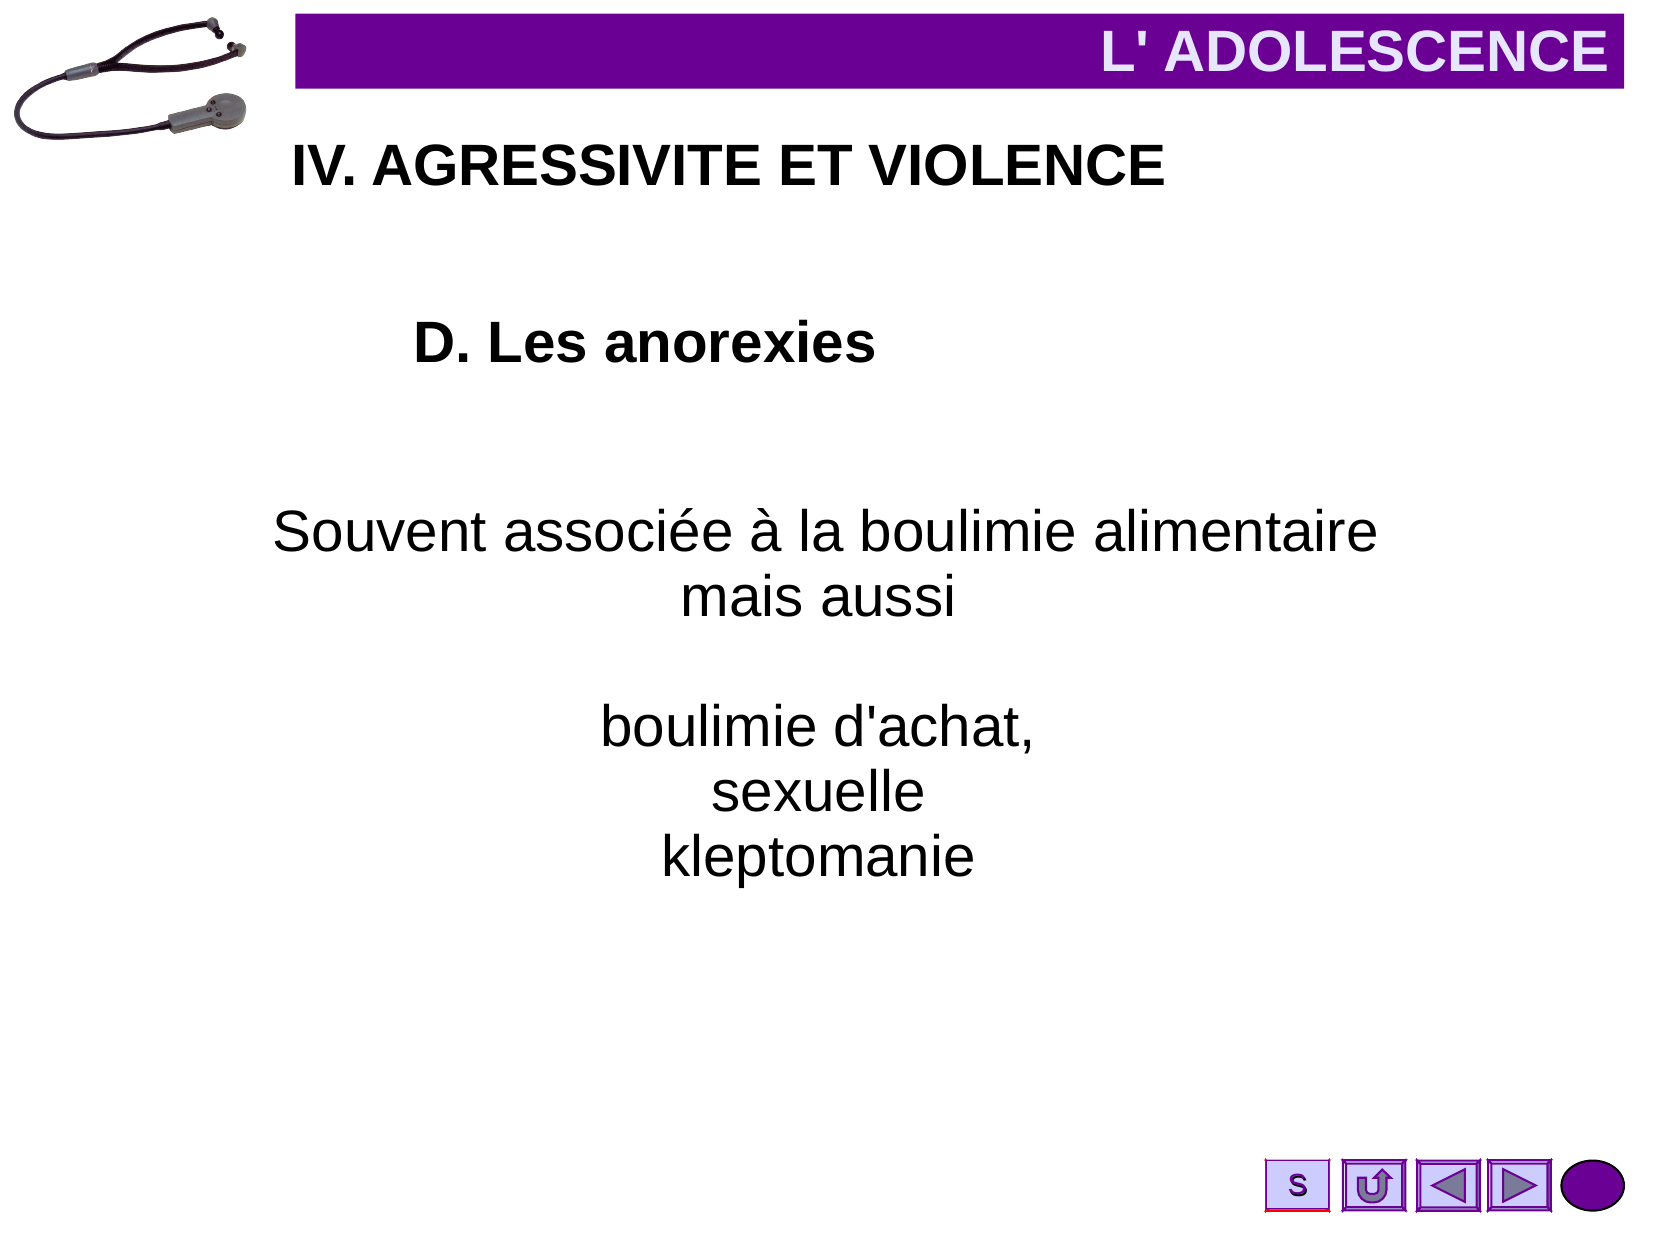

L' ADOLESCENCE
IV. AGRESSIVITE ET VIOLENCE
D. Les anorexies
Souvent associée à la boulimie alimentaire
mais aussi
boulimie d'achat,
sexuelle
kleptomanie